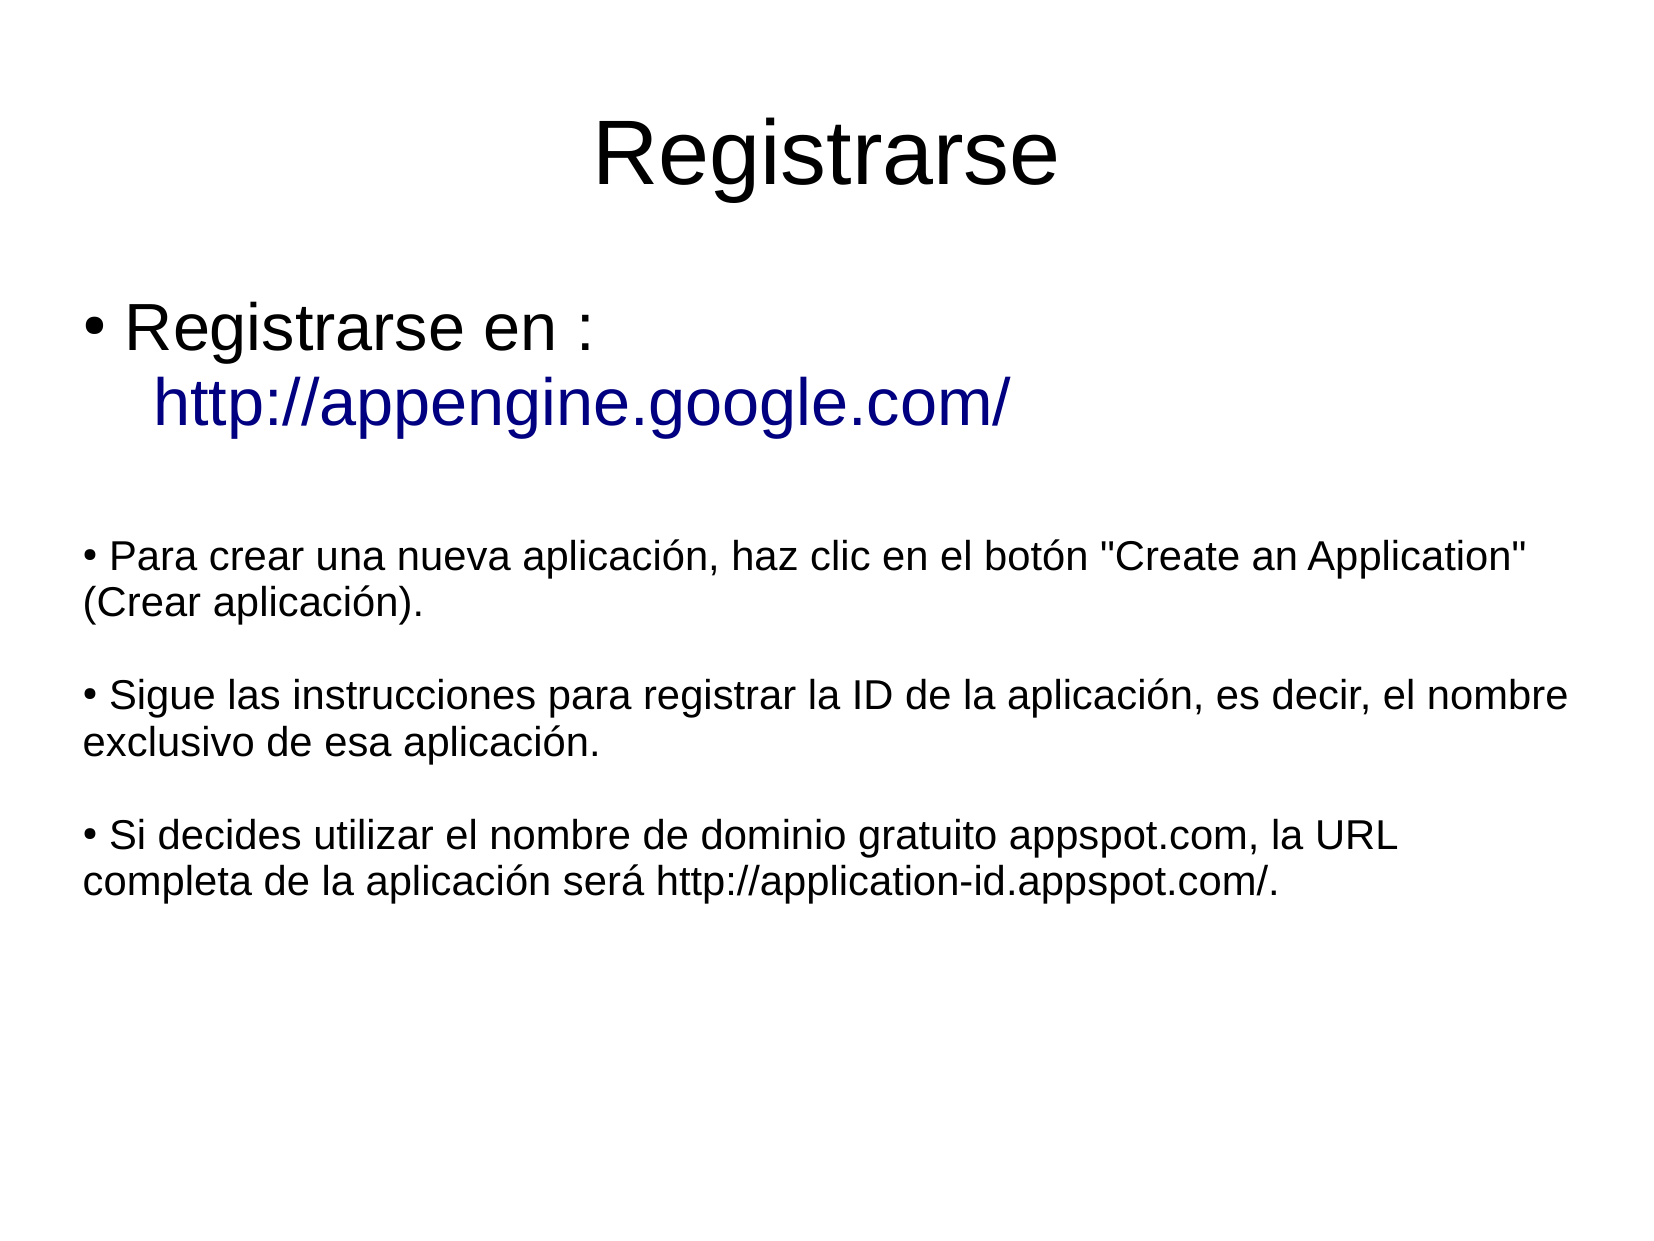

# Registrarse
 Registrarse en :
http://appengine.google.com/
 Para crear una nueva aplicación, haz clic en el botón "Create an Application" (Crear aplicación).
 Sigue las instrucciones para registrar la ID de la aplicación, es decir, el nombre exclusivo de esa aplicación.
 Si decides utilizar el nombre de dominio gratuito appspot.com, la URL completa de la aplicación será http://application-id.appspot.com/.